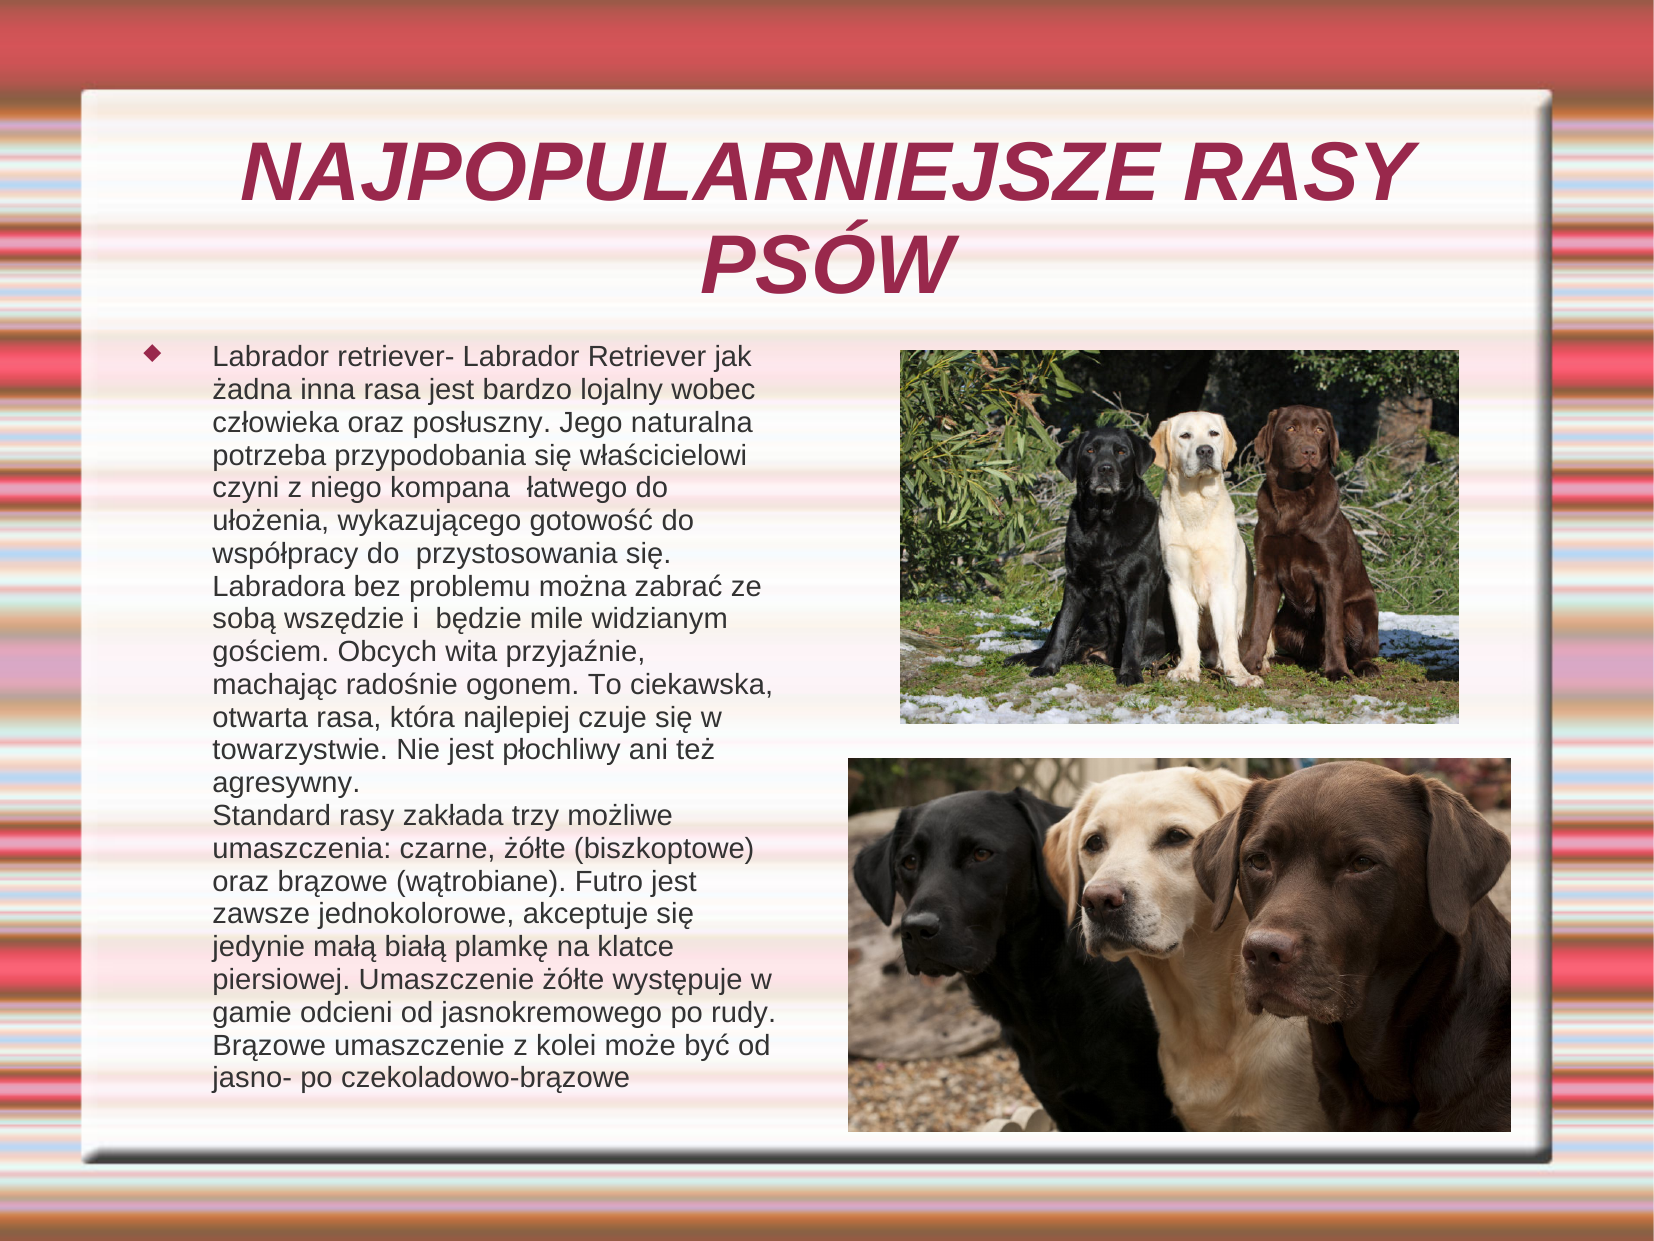

# NAJPOPULARNIEJSZE RASY PSÓW
Labrador retriever- Labrador Retriever jak żadna inna rasa jest bardzo lojalny wobec człowieka oraz posłuszny. Jego naturalna potrzeba przypodobania się właścicielowi czyni z niego kompana łatwego do ułożenia, wykazującego gotowość do współpracy do przystosowania się. Labradora bez problemu można zabrać ze sobą wszędzie i będzie mile widzianym gościem. Obcych wita przyjaźnie, machając radośnie ogonem. To ciekawska, otwarta rasa, która najlepiej czuje się w towarzystwie. Nie jest płochliwy ani też agresywny.
Standard rasy zakłada trzy możliwe umaszczenia: czarne, żółte (biszkoptowe) oraz brązowe (wątrobiane). Futro jest zawsze jednokolorowe, akceptuje się jedynie małą białą plamkę na klatce piersiowej. Umaszczenie żółte występuje w gamie odcieni od jasnokremowego po rudy. Brązowe umaszczenie z kolei może być od jasno- po czekoladowo-brązowe